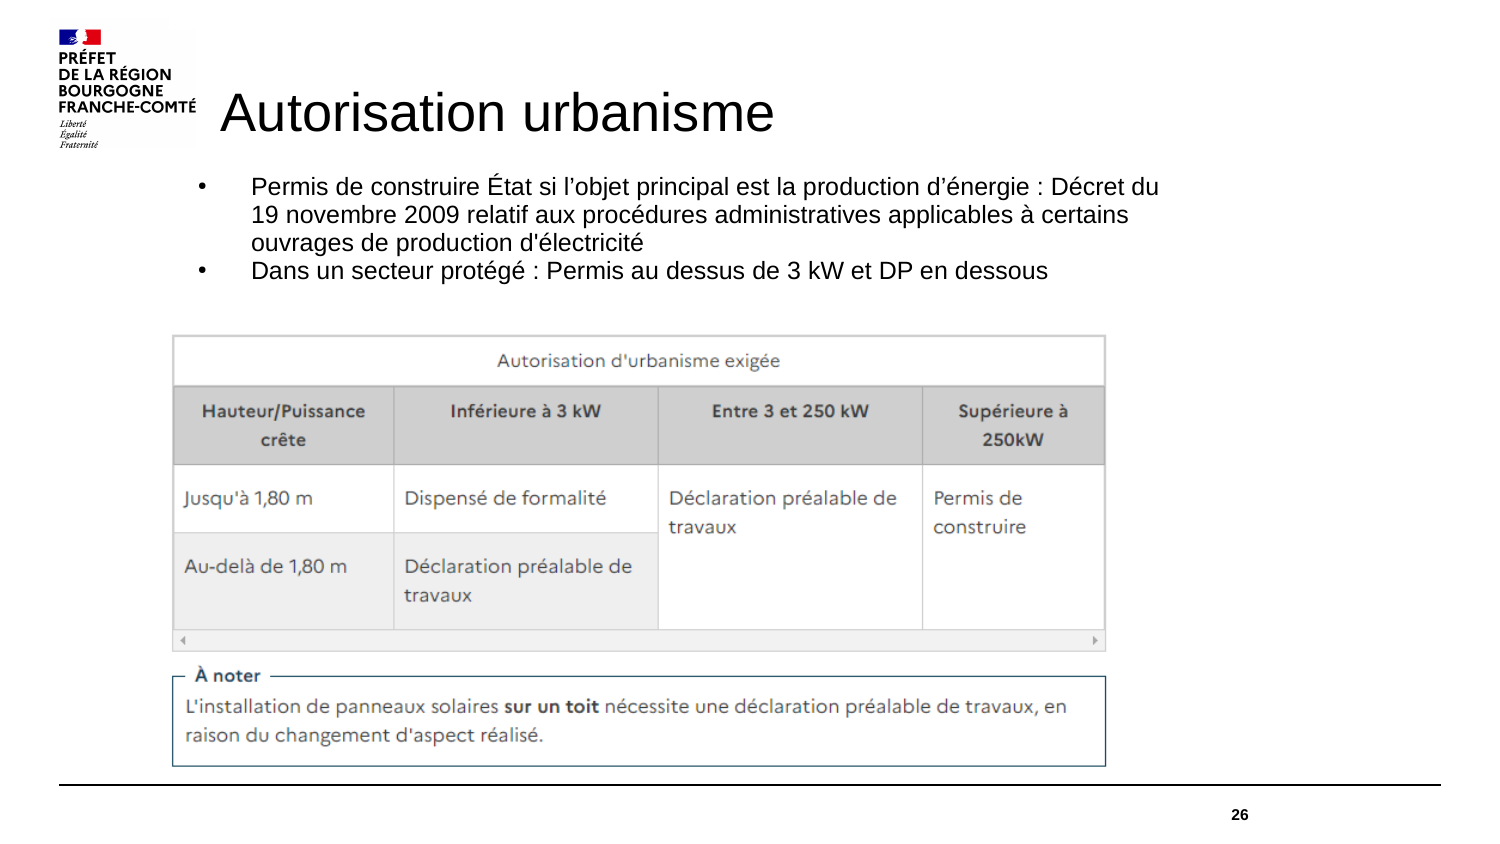

# Autorisation urbanisme
Permis de construire État si l’objet principal est la production d’énergie : Décret du 19 novembre 2009 relatif aux procédures administratives applicables à certains ouvrages de production d'électricité
Dans un secteur protégé : Permis au dessus de 3 kW et DP en dessous
26